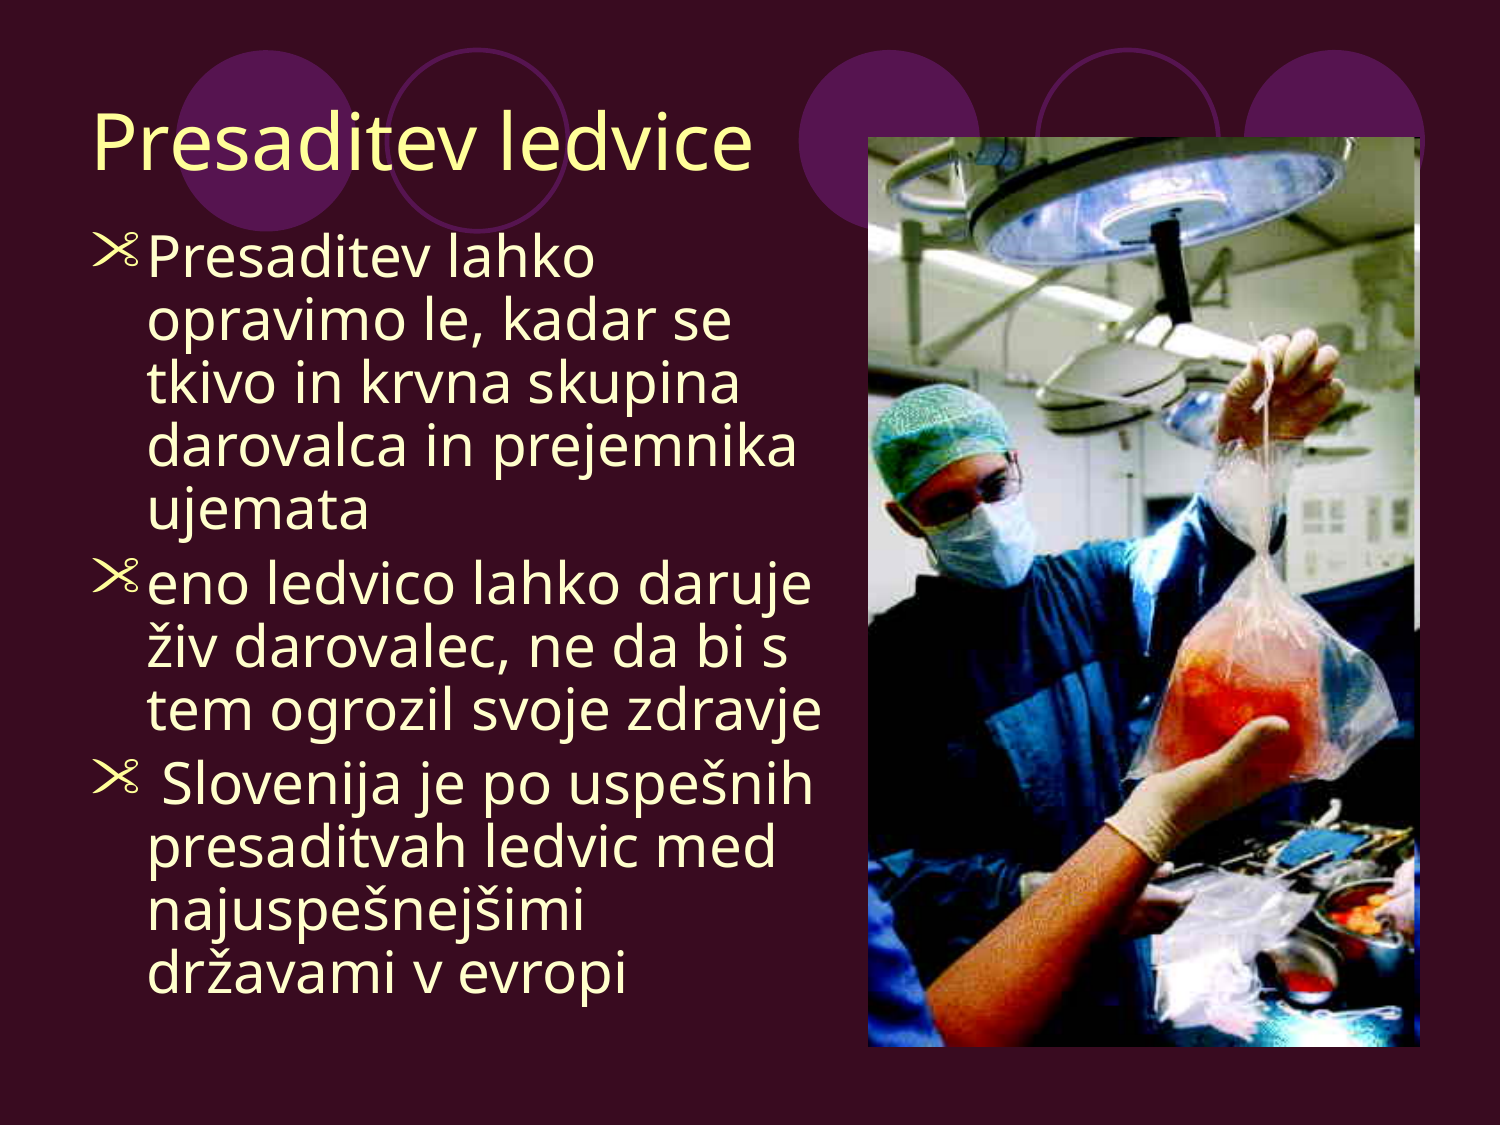

# Presaditev ledvice
Presaditev lahko opravimo le, kadar se tkivo in krvna skupina darovalca in prejemnika ujemata
eno ledvico lahko daruje živ darovalec, ne da bi s tem ogrozil svoje zdravje
 Slovenija je po uspešnih presaditvah ledvic med najuspešnejšimi državami v evropi